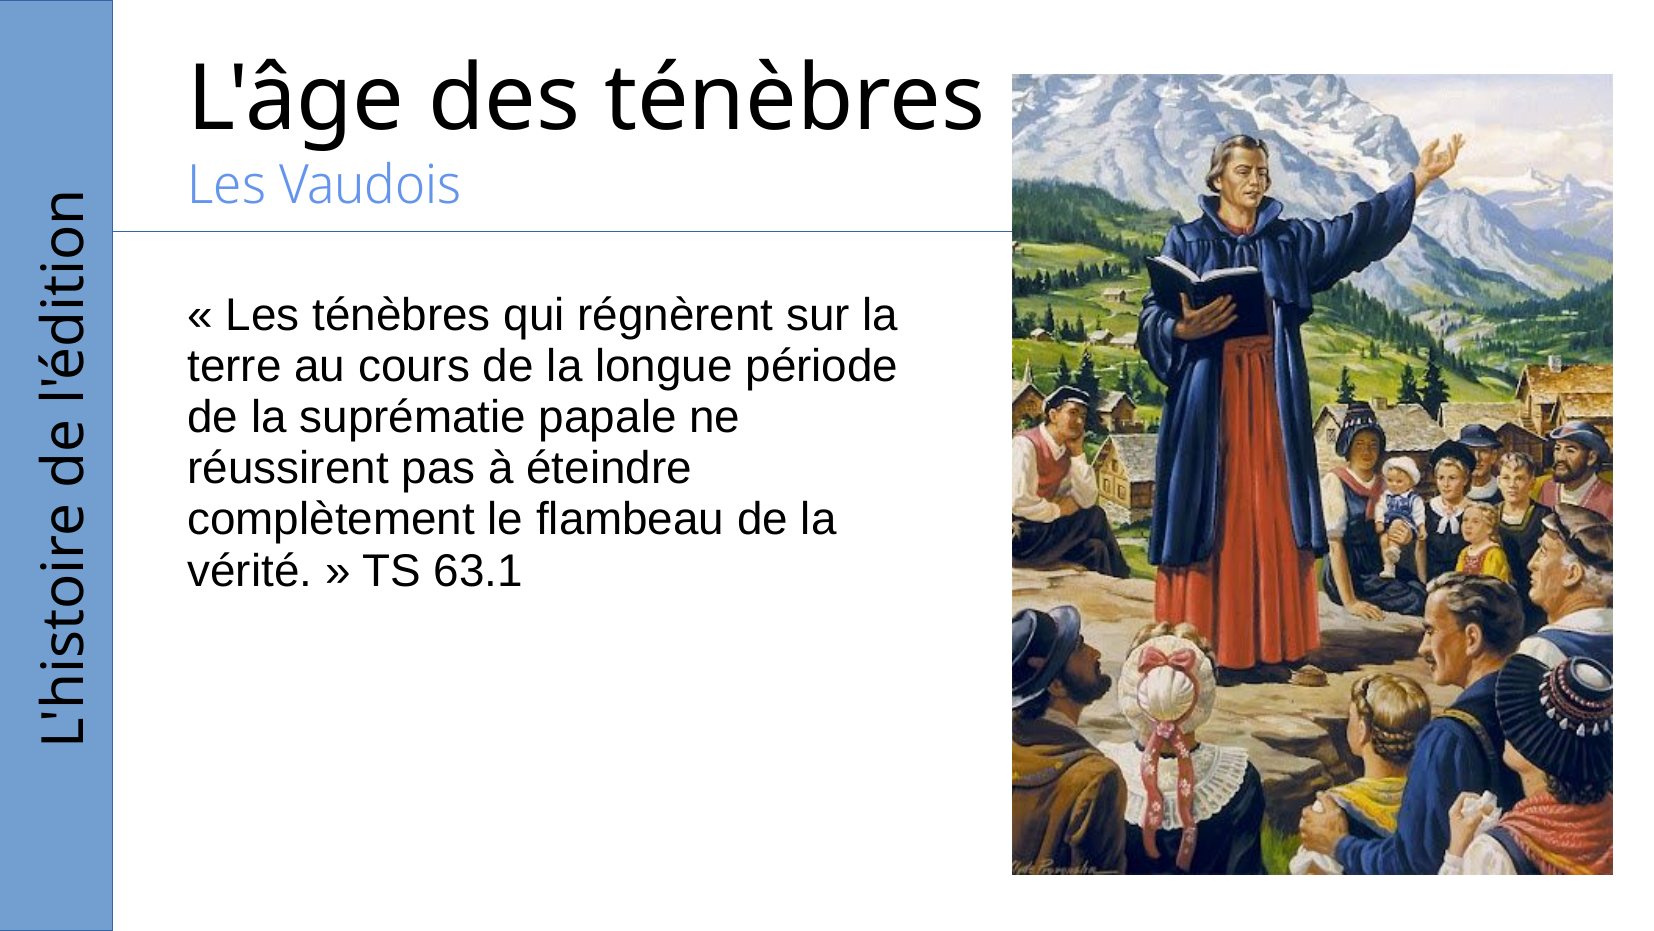

L'âge des ténèbres
Les Vaudois
# « Les ténèbres qui régnèrent sur la terre au cours de la longue période de la suprématie papale ne réussirent pas à éteindre complètement le flambeau de la vérité. » TS 63.1
L'histoire de l'édition